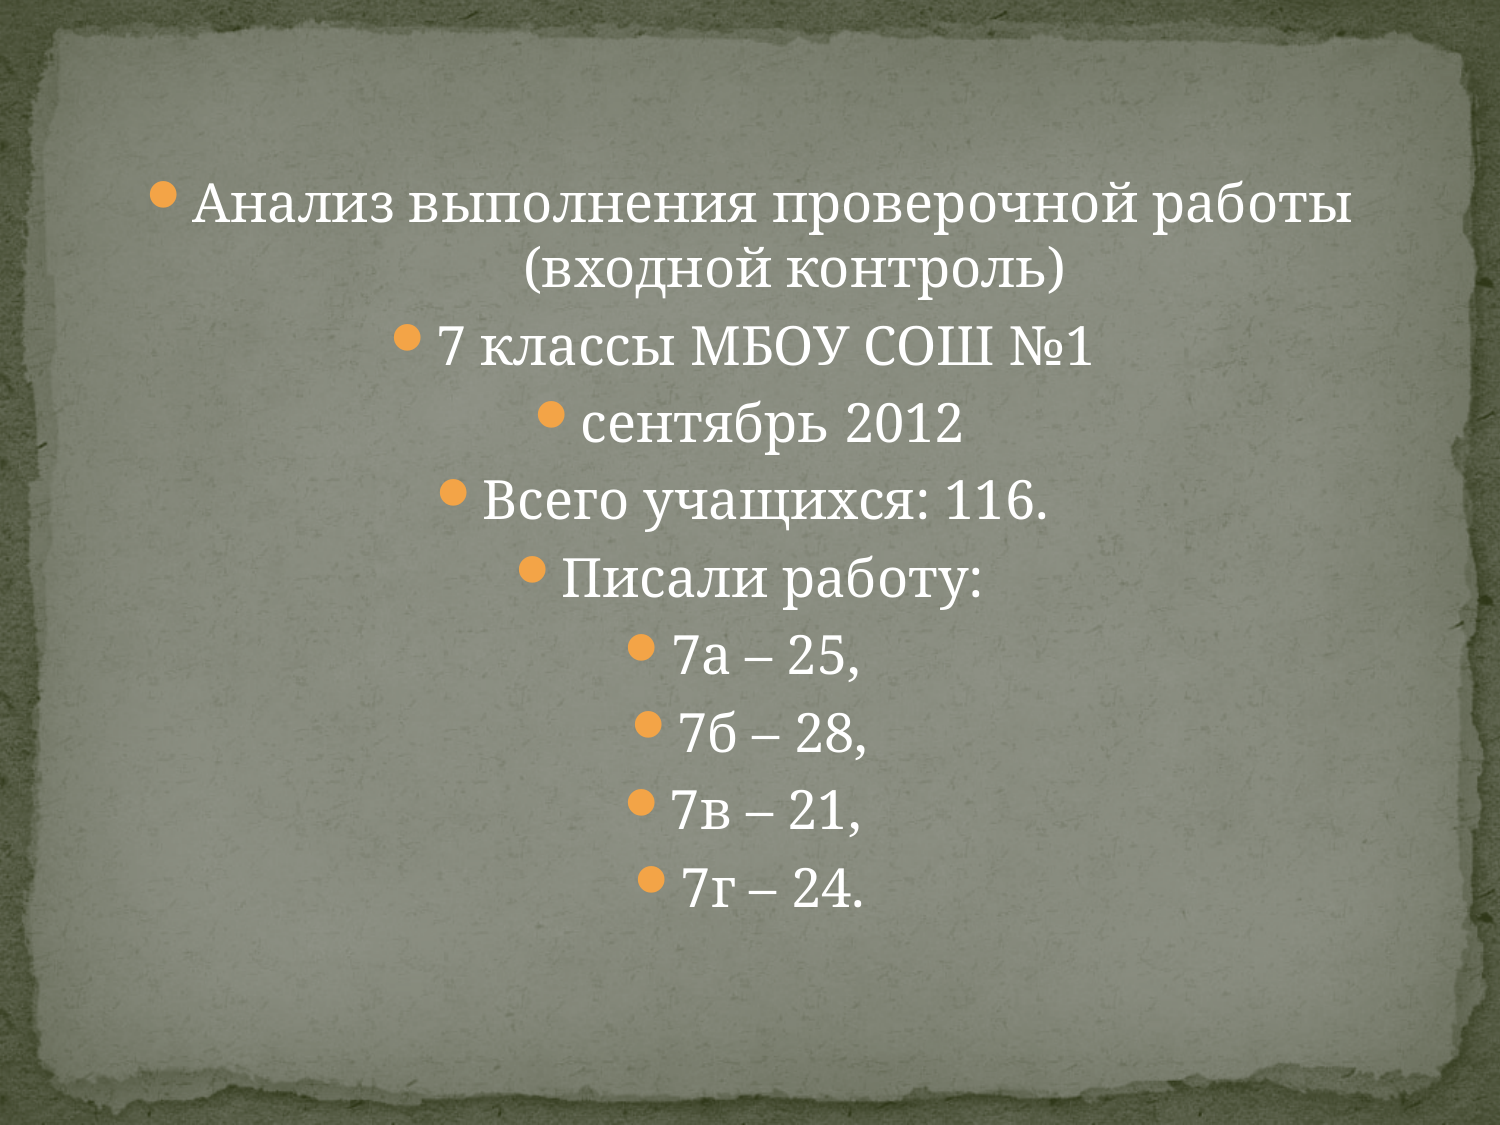

# Анализ выполнения проверочной работы (входной контроль)
7 классы МБОУ СОШ №1
сентябрь 2012
Всего учащихся: 116.
Писали работу:
7а – 25,
7б – 28,
7в – 21,
7г – 24.